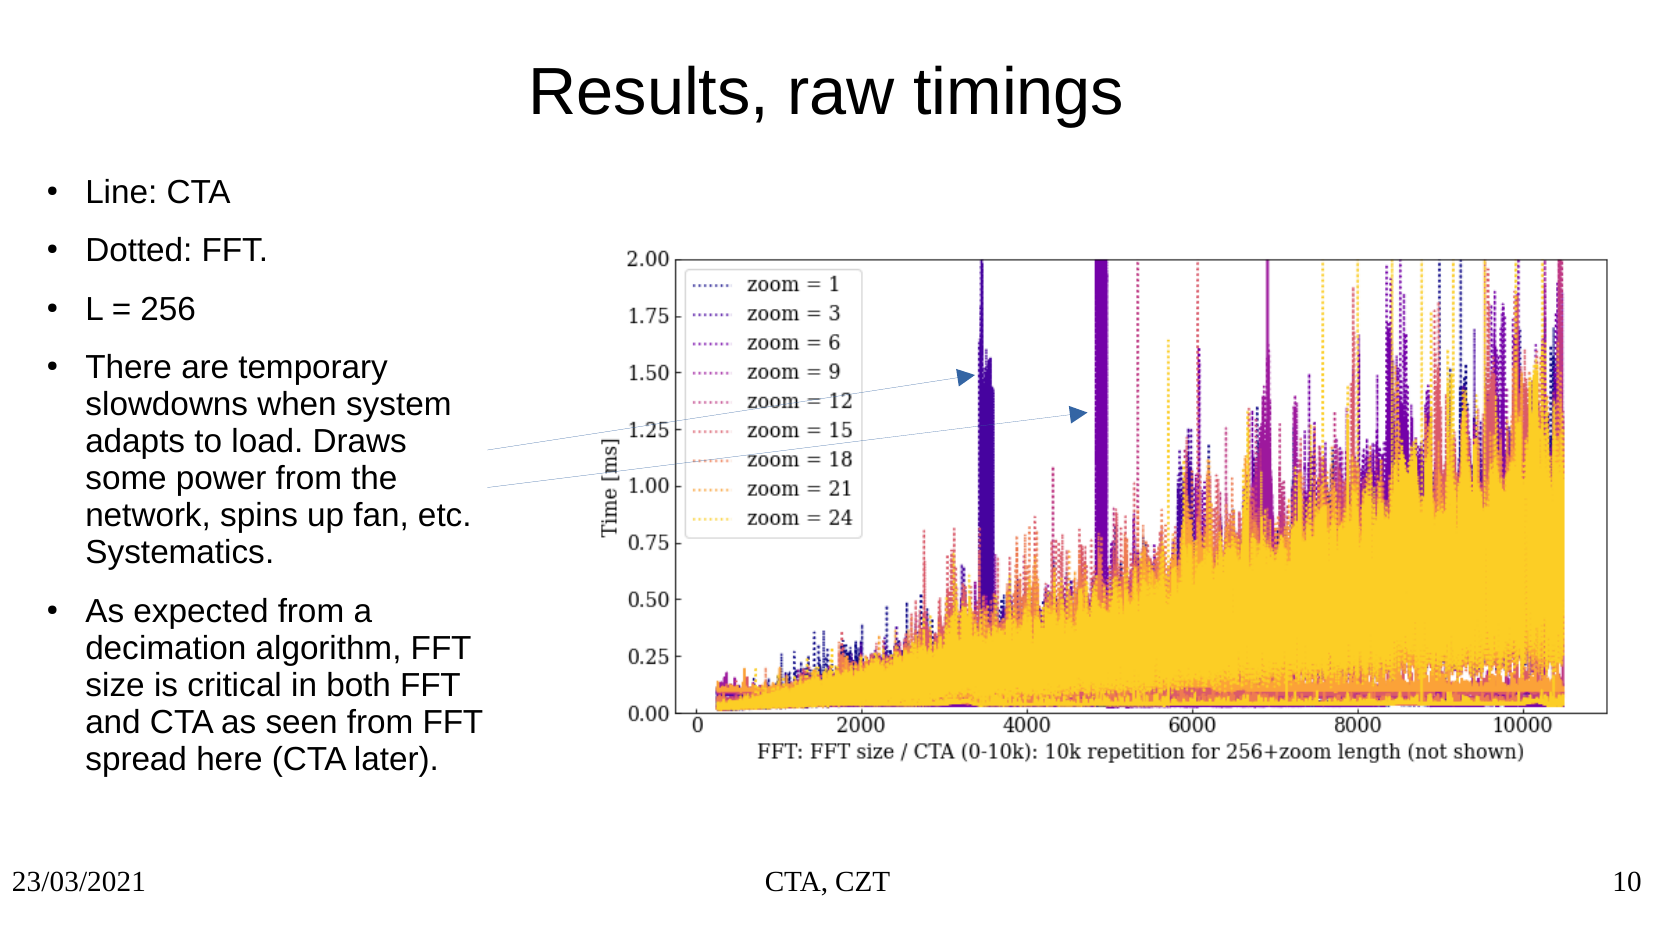

# Results, raw timings
Line: CTA
Dotted: FFT.
L = 256
There are temporary slowdowns when system adapts to load. Draws some power from the network, spins up fan, etc. Systematics.
As expected from a decimation algorithm, FFT size is critical in both FFT and CTA as seen from FFT spread here (CTA later).
23/03/2021
CTA, CZT
10